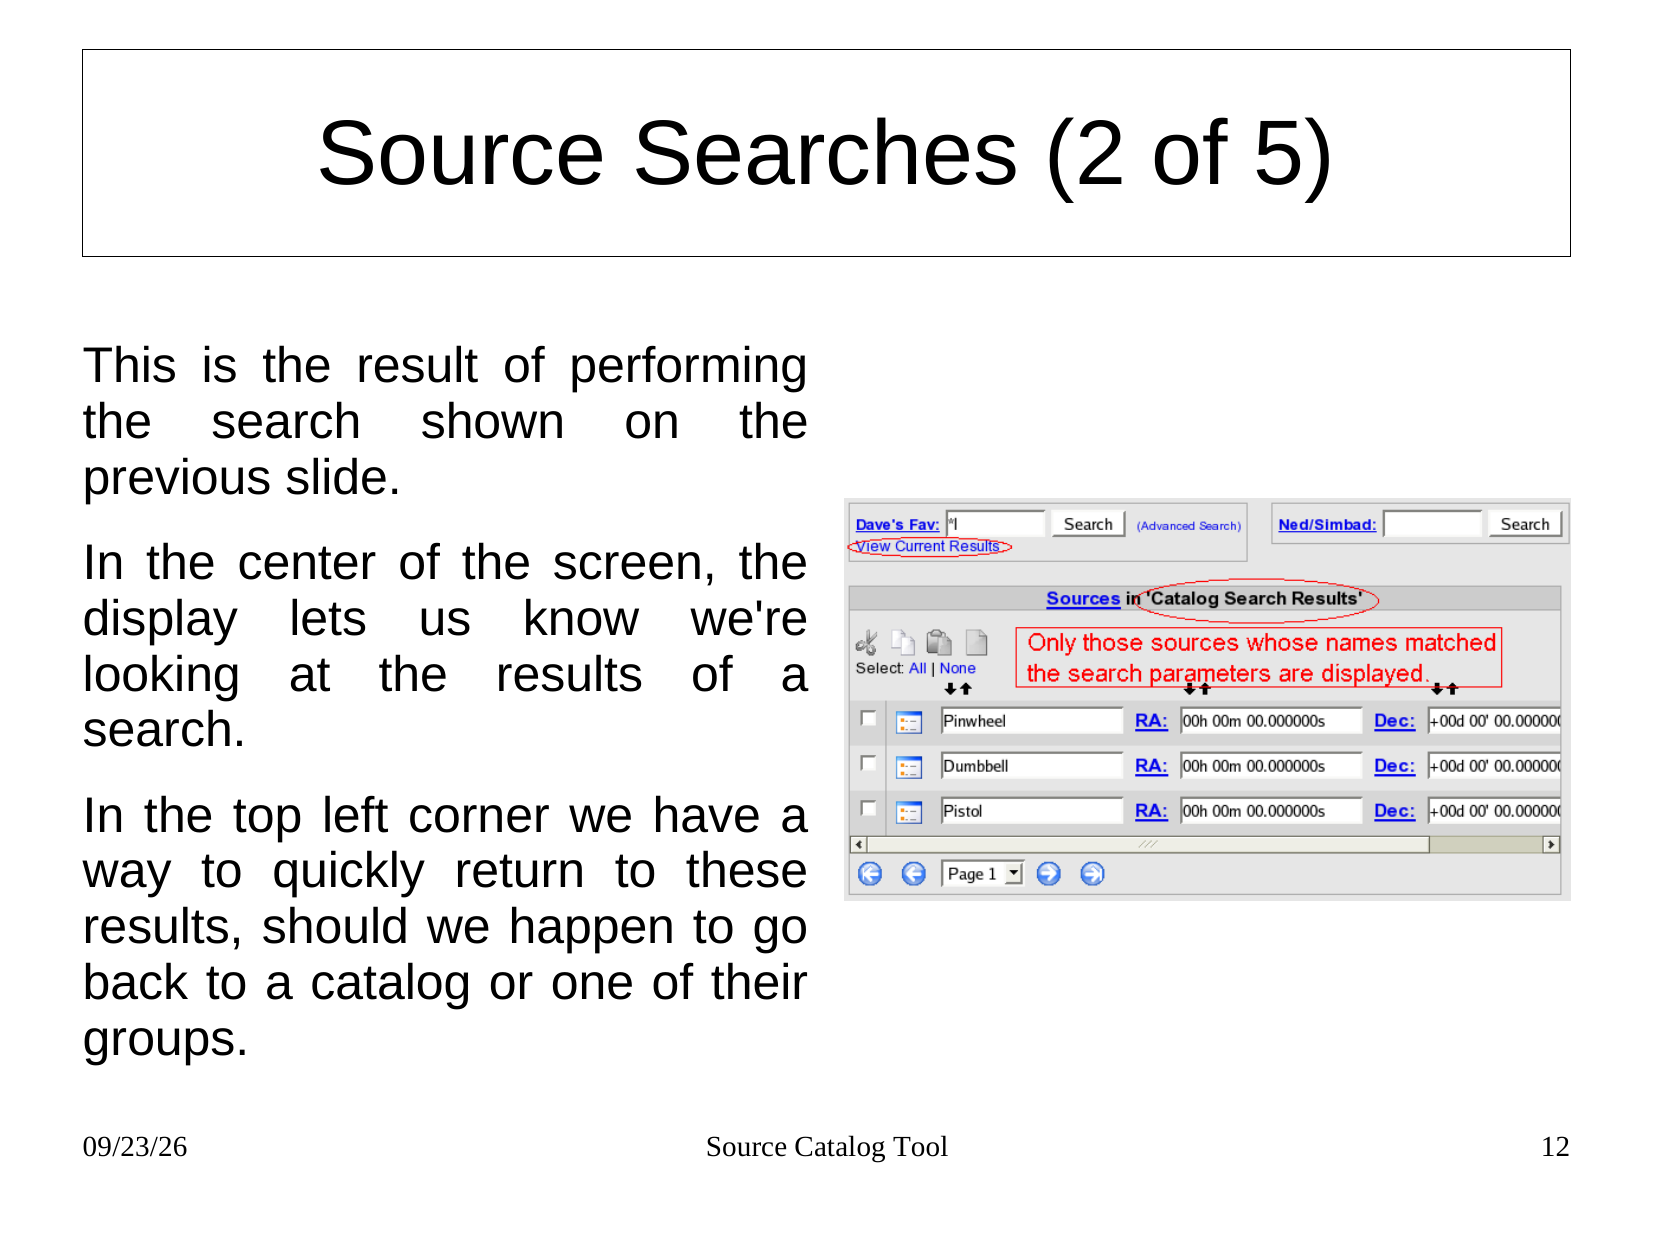

# Source Searches (2 of 5)
This is the result of performing the search shown on the previous slide.
In the center of the screen, the display lets us know we're looking at the results of a search.
In the top left corner we have a way to quickly return to these results, should we happen to go back to a catalog or one of their groups.
Source Catalog Tool
12